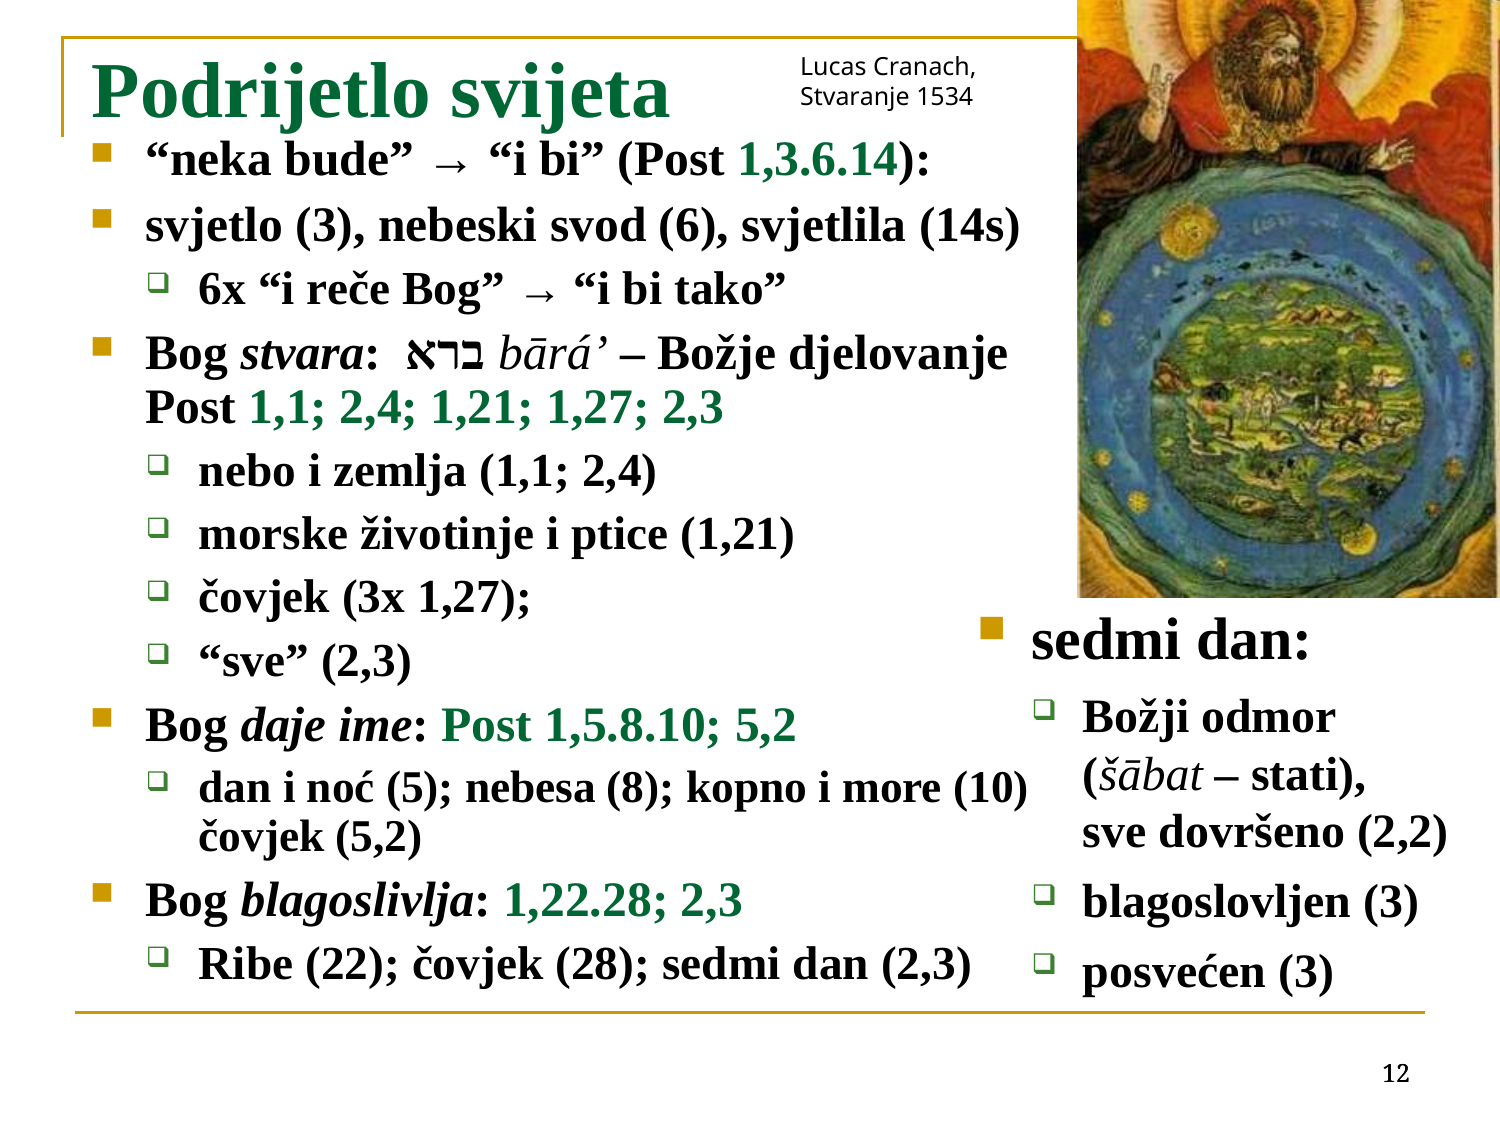

# Podrijetlo svijeta
Lucas Cranach, Stvaranje 1534
“neka bude” → “i bi” (Post 1,3.6.14):
svjetlo (3), nebeski svod (6), svjetlila (14s)
6x “i reče Bog” → “i bi tako”
Bog stvara: ברא bārá’ – Božje djelovanje
Post 1,1; 2,4; 1,21; 1,27; 2,3
nebo i zemlja (1,1; 2,4)
morske životinje i ptice (1,21)
čovjek (3x 1,27);
“sve” (2,3)
Bog daje ime: Post 1,5.8.10; 5,2
dan i noć (5); nebesa (8); kopno i more (10)
čovjek (5,2)
Bog blagoslivlja: 1,22.28; 2,3
Ribe (22); čovjek (28); sedmi dan (2,3)
sedmi dan:
Božji odmor
(šābat – stati),
sve dovršeno (2,2)
blagoslovljen (3)
posvećen (3)